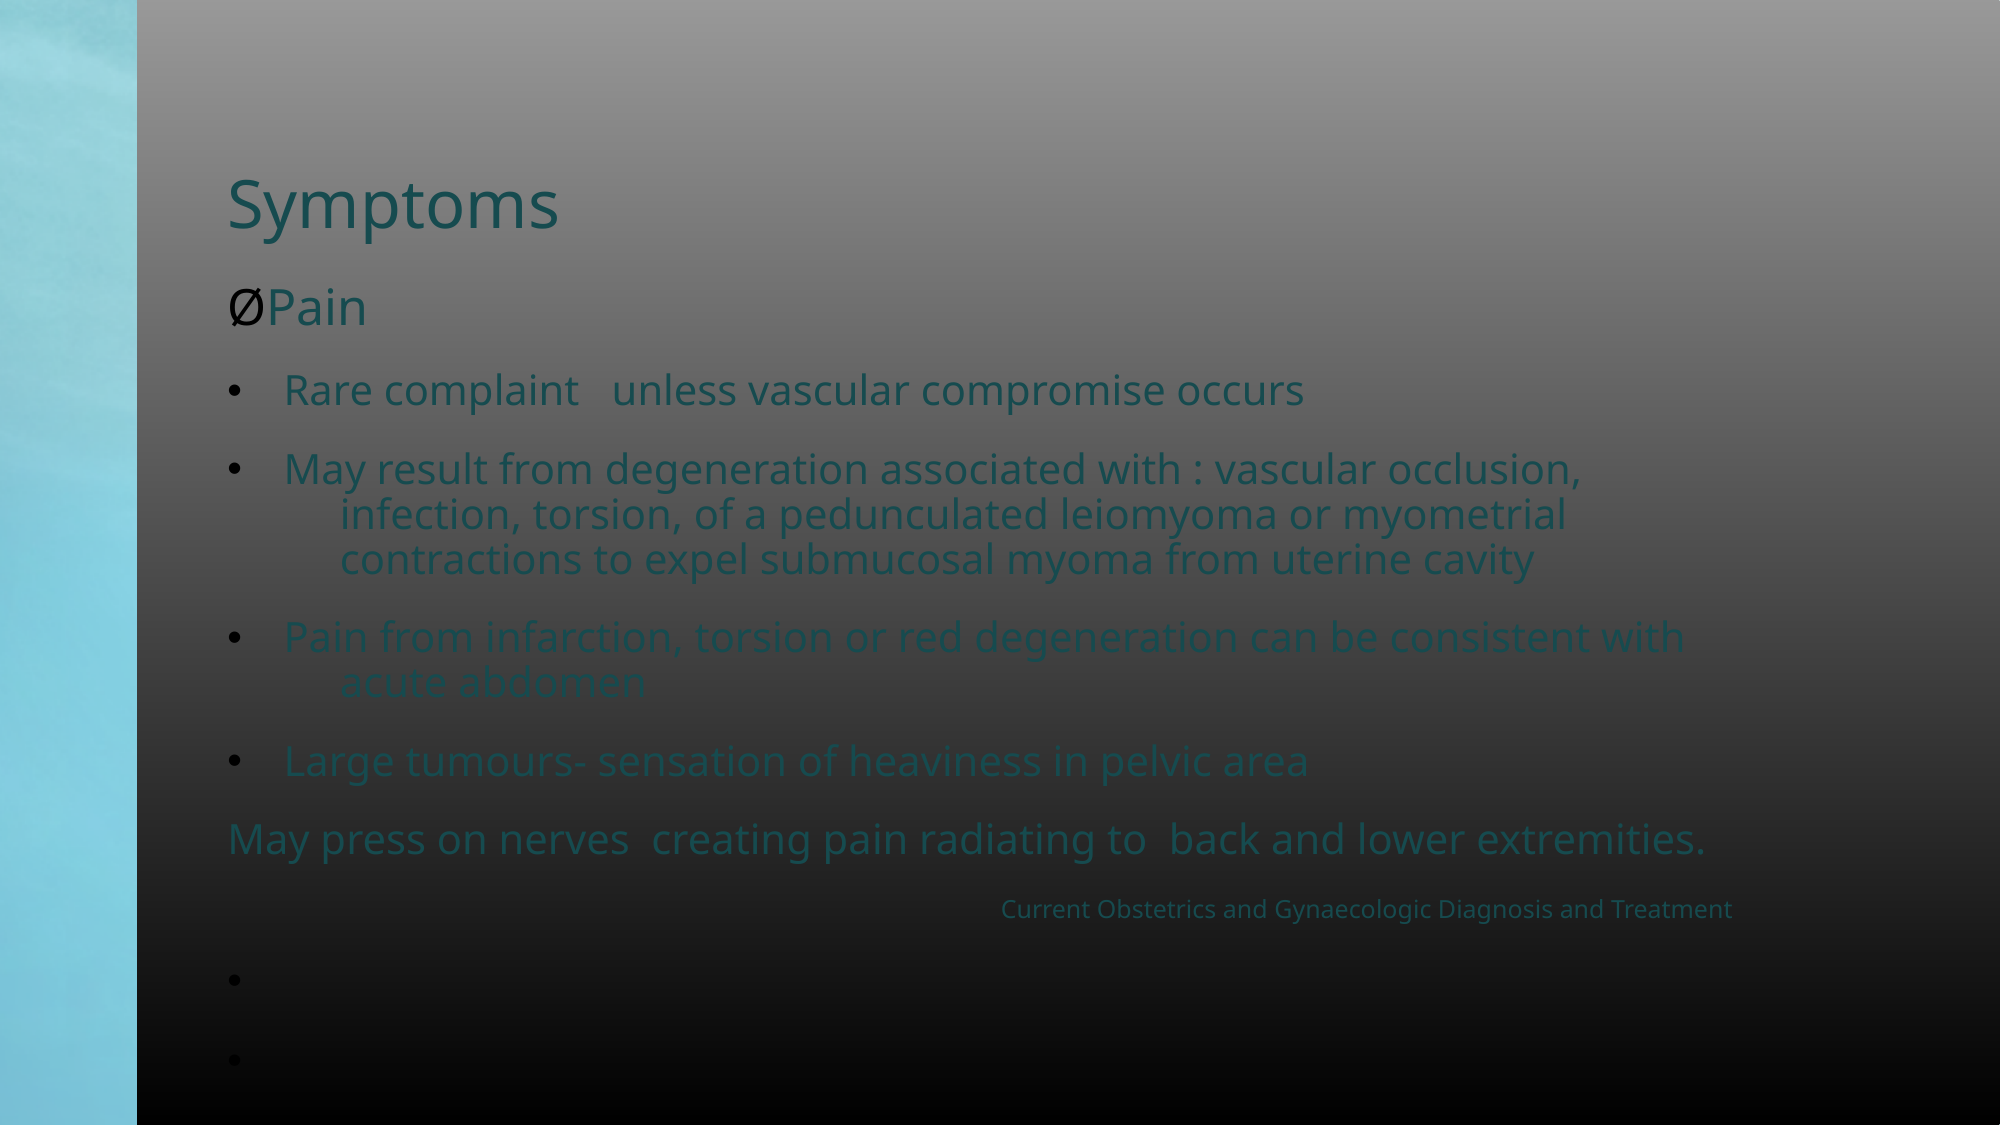

# Symptoms
Pain
Rare complaint unless vascular compromise occurs
May result from degeneration associated with : vascular occlusion, infection, torsion, of a pedunculated leiomyoma or myometrial contractions to expel submucosal myoma from uterine cavity
Pain from infarction, torsion or red degeneration can be consistent with acute abdomen
Large tumours- sensation of heaviness in pelvic area
May press on nerves creating pain radiating to back and lower extremities.
 Current Obstetrics and Gynaecologic Diagnosis and Treatment